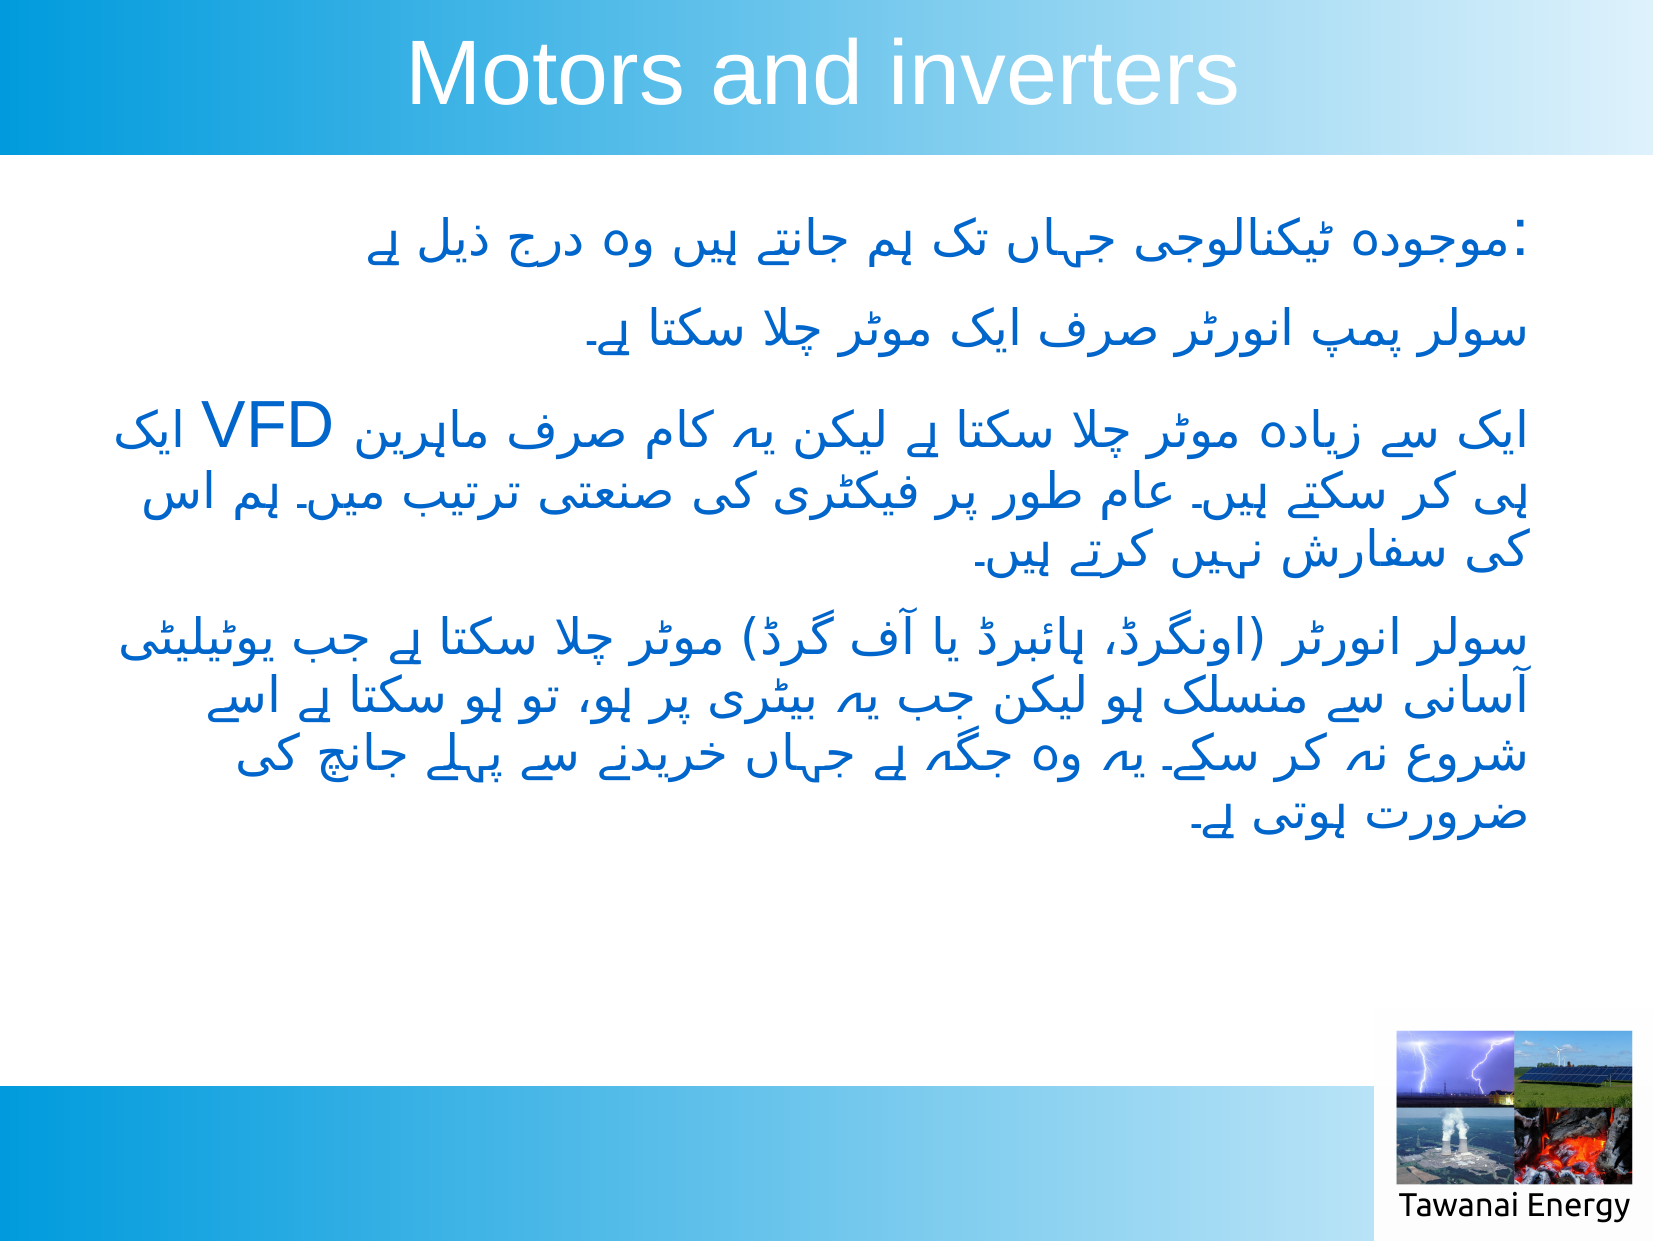

# Motors and inverters
موجودہ ٹیکنالوجی جہاں تک ہم جانتے ہیں وہ درج ذیل ہے:
سولر پمپ انورٹر صرف ایک موٹر چلا سکتا ہے۔
ایک VFD ایک سے زیادہ موٹر چلا سکتا ہے لیکن یہ کام صرف ماہرین ہی کر سکتے ہیں۔ عام طور پر فیکٹری کی صنعتی ترتیب میں۔ ہم اس کی سفارش نہیں کرتے ہیں۔
سولر انورٹر (اونگرڈ، ہائبرڈ یا آف گرڈ) موٹر چلا سکتا ہے جب یوٹیلیٹی آسانی سے منسلک ہو لیکن جب یہ بیٹری پر ہو، تو ہو سکتا ہے اسے شروع نہ کر سکے۔ یہ وہ جگہ ہے جہاں خریدنے سے پہلے جانچ کی ضرورت ہوتی ہے۔